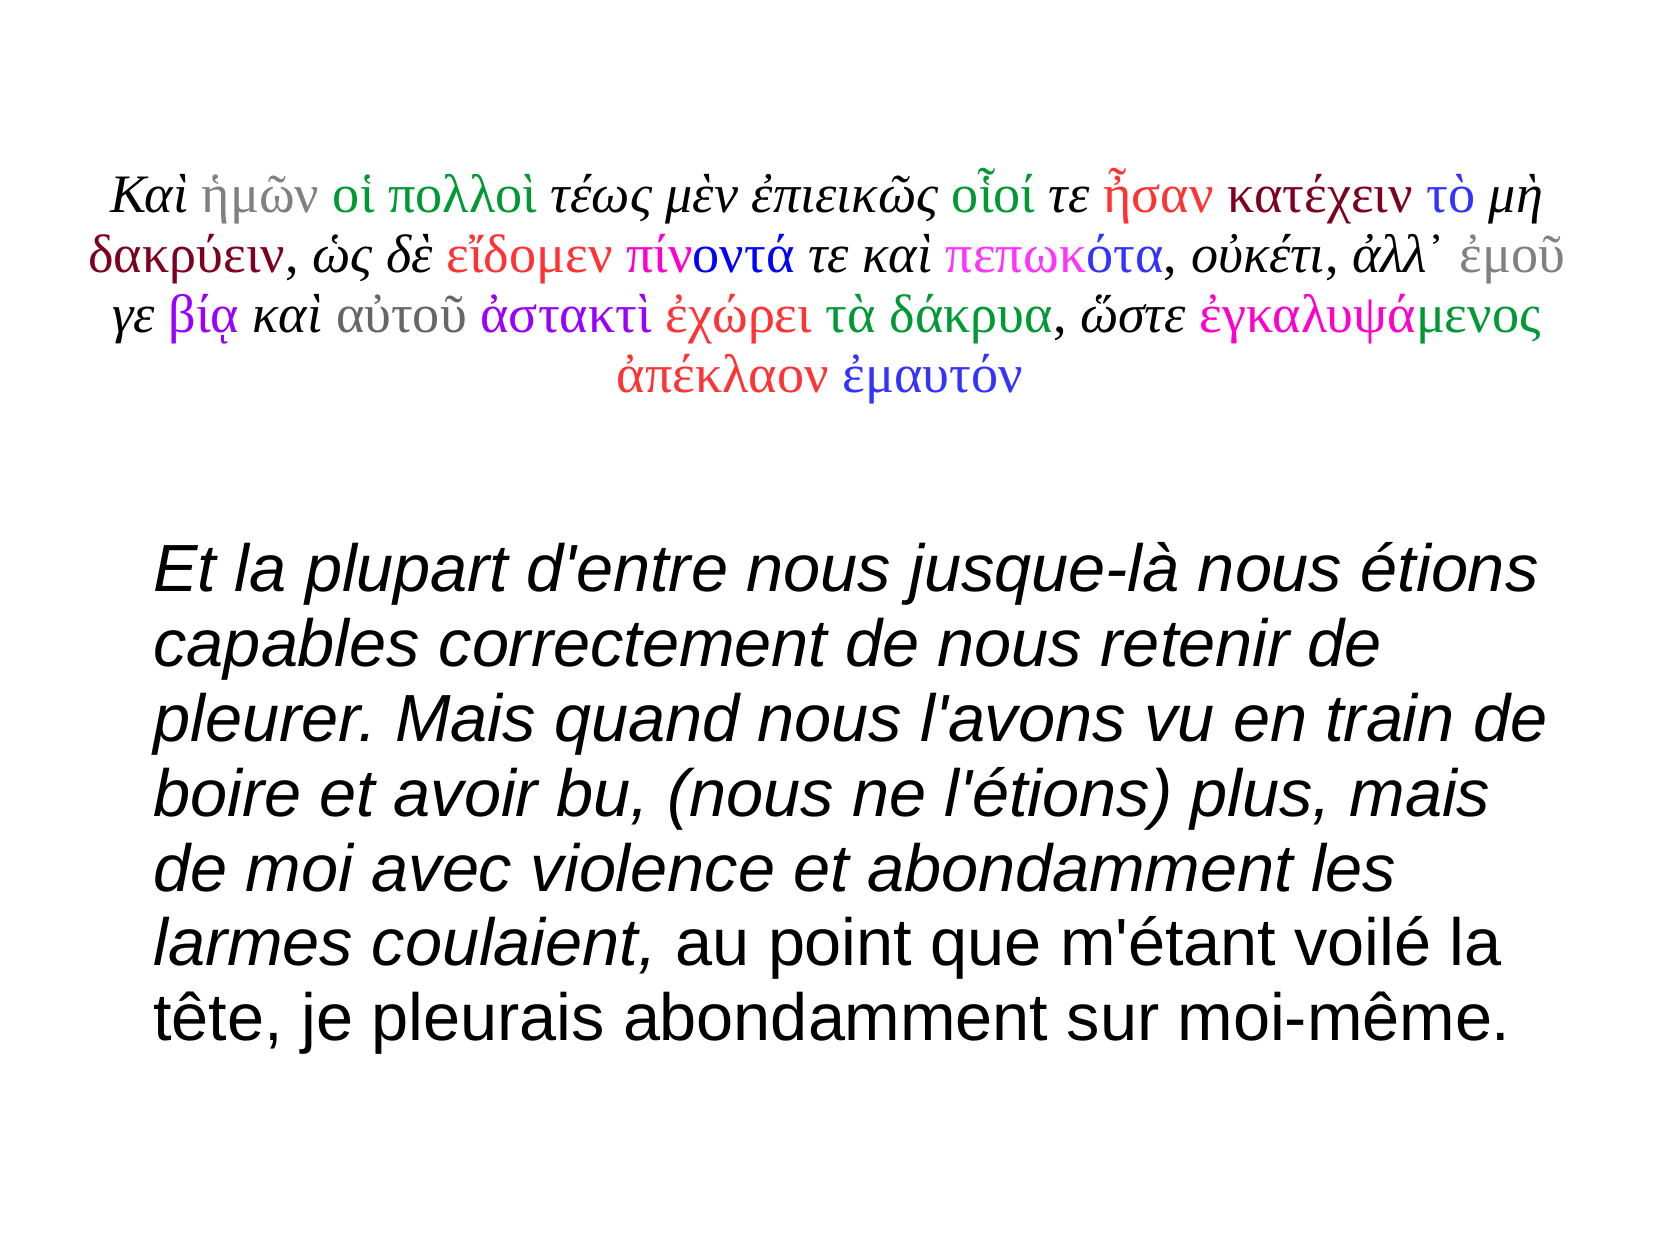

# Καὶ ἡμῶν οἱ πολλοὶ τέως μὲν ἐπιεικῶς οἷοί τε ἦσαν κατέχειν τὸ μὴ δακρύειν, ὡς δὲ εἴδομεν πίνοντά τε καὶ πεπωκότα, οὐκέτι, ἀλλ᾽ ἐμοῦ γε βίᾳ καὶ αὐτοῦ ἀστακτὶ ἐχώρει τὰ δάκρυα, ὥστε ἐγκαλυψάμενος ἀπέκλαον ἐμαυτόν
Et la plupart d'entre nous jusque-là nous étions capables correctement de nous retenir de pleurer. Mais quand nous l'avons vu en train de boire et avoir bu, (nous ne l'étions) plus, mais de moi avec violence et abondamment les larmes coulaient, au point que m'étant voilé la tête, je pleurais abondamment sur moi-même.